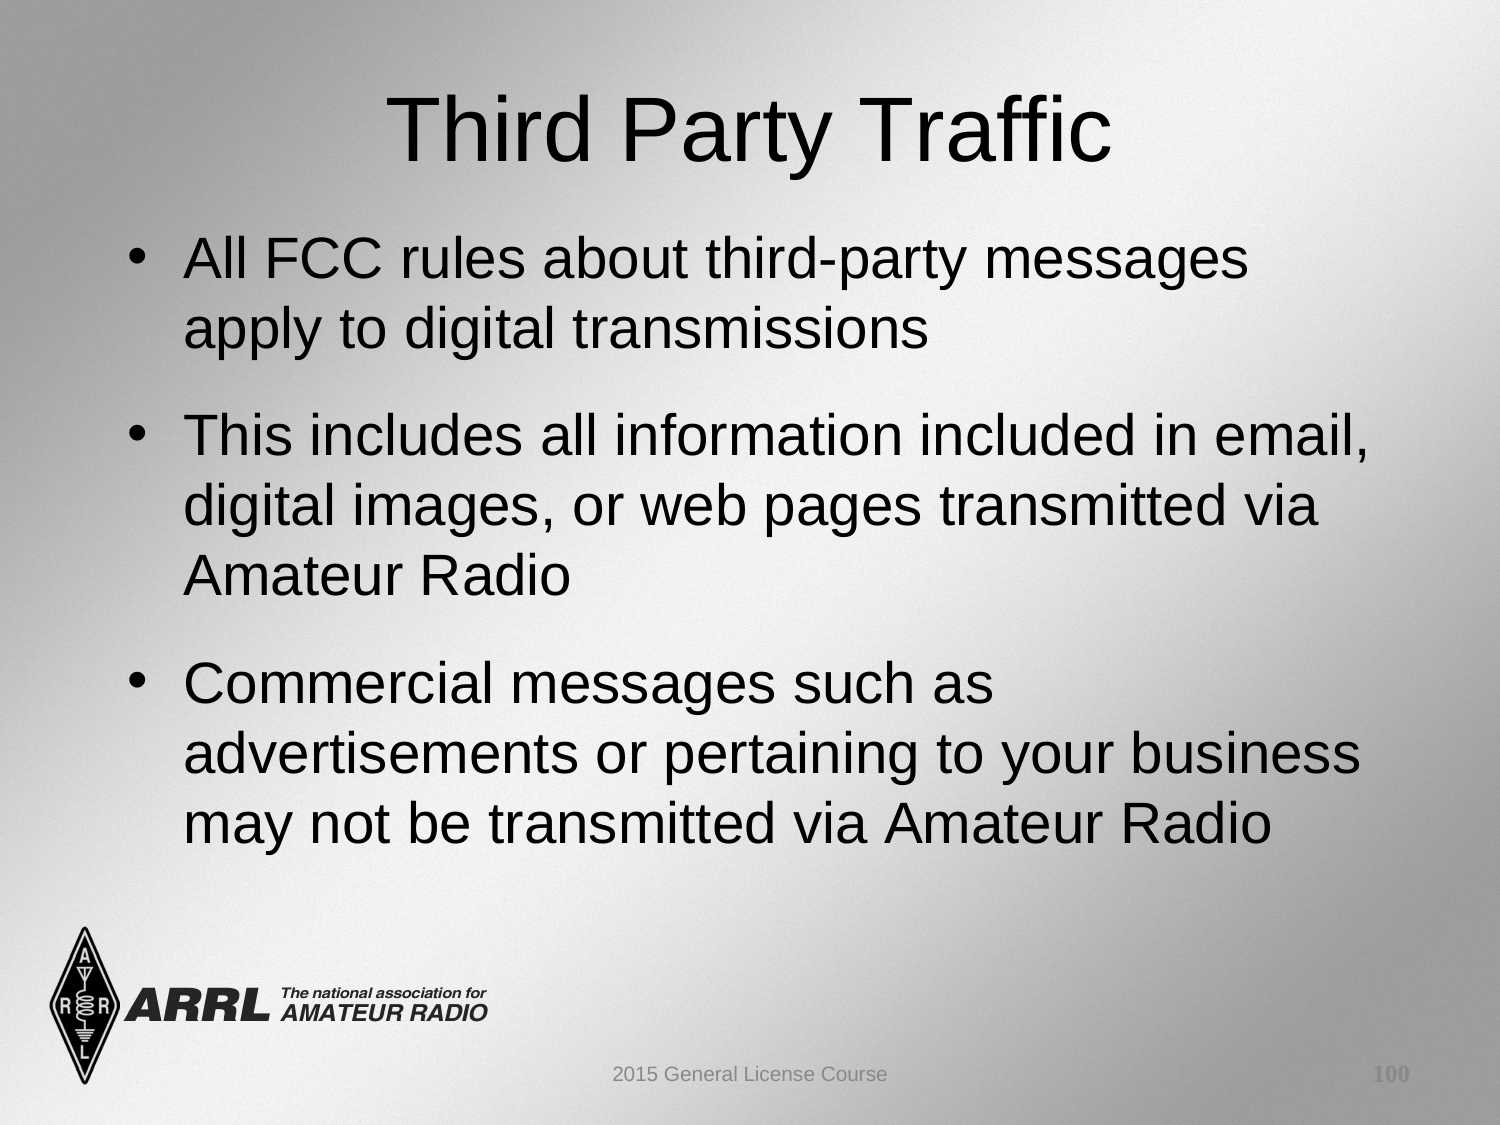

Third Party Traffic
All FCC rules about third-party messages apply to digital transmissions
This includes all information included in email, digital images, or web pages transmitted via Amateur Radio
Commercial messages such as advertisements or pertaining to your business may not be transmitted via Amateur Radio
2015 General License Course